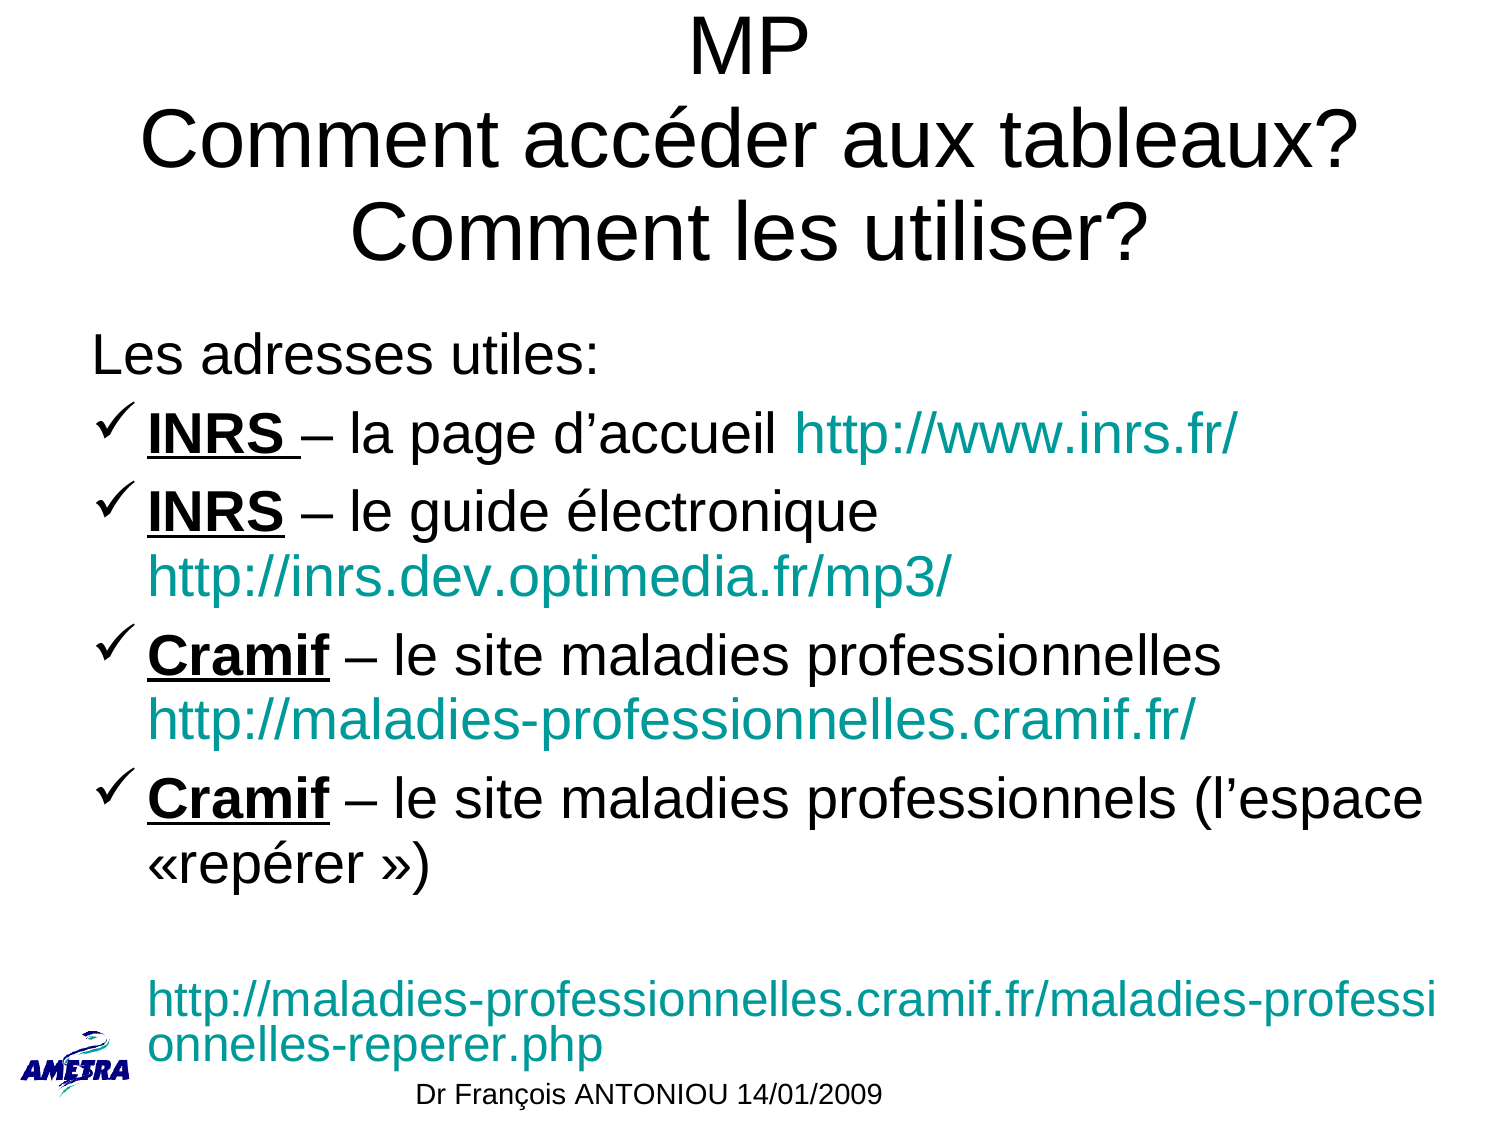

# MP Comment accéder aux tableaux? Comment les utiliser?
Les adresses utiles:
INRS – la page d’accueil http://www.inrs.fr/
INRS – le guide électronique http://inrs.dev.optimedia.fr/mp3/
Cramif – le site maladies professionnelles http://maladies-professionnelles.cramif.fr/
Cramif – le site maladies professionnels (l’espace «repérer »)
	http://maladies-professionnelles.cramif.fr/maladies-professionnelles-reperer.php
Dr François ANTONIOU 14/01/2009